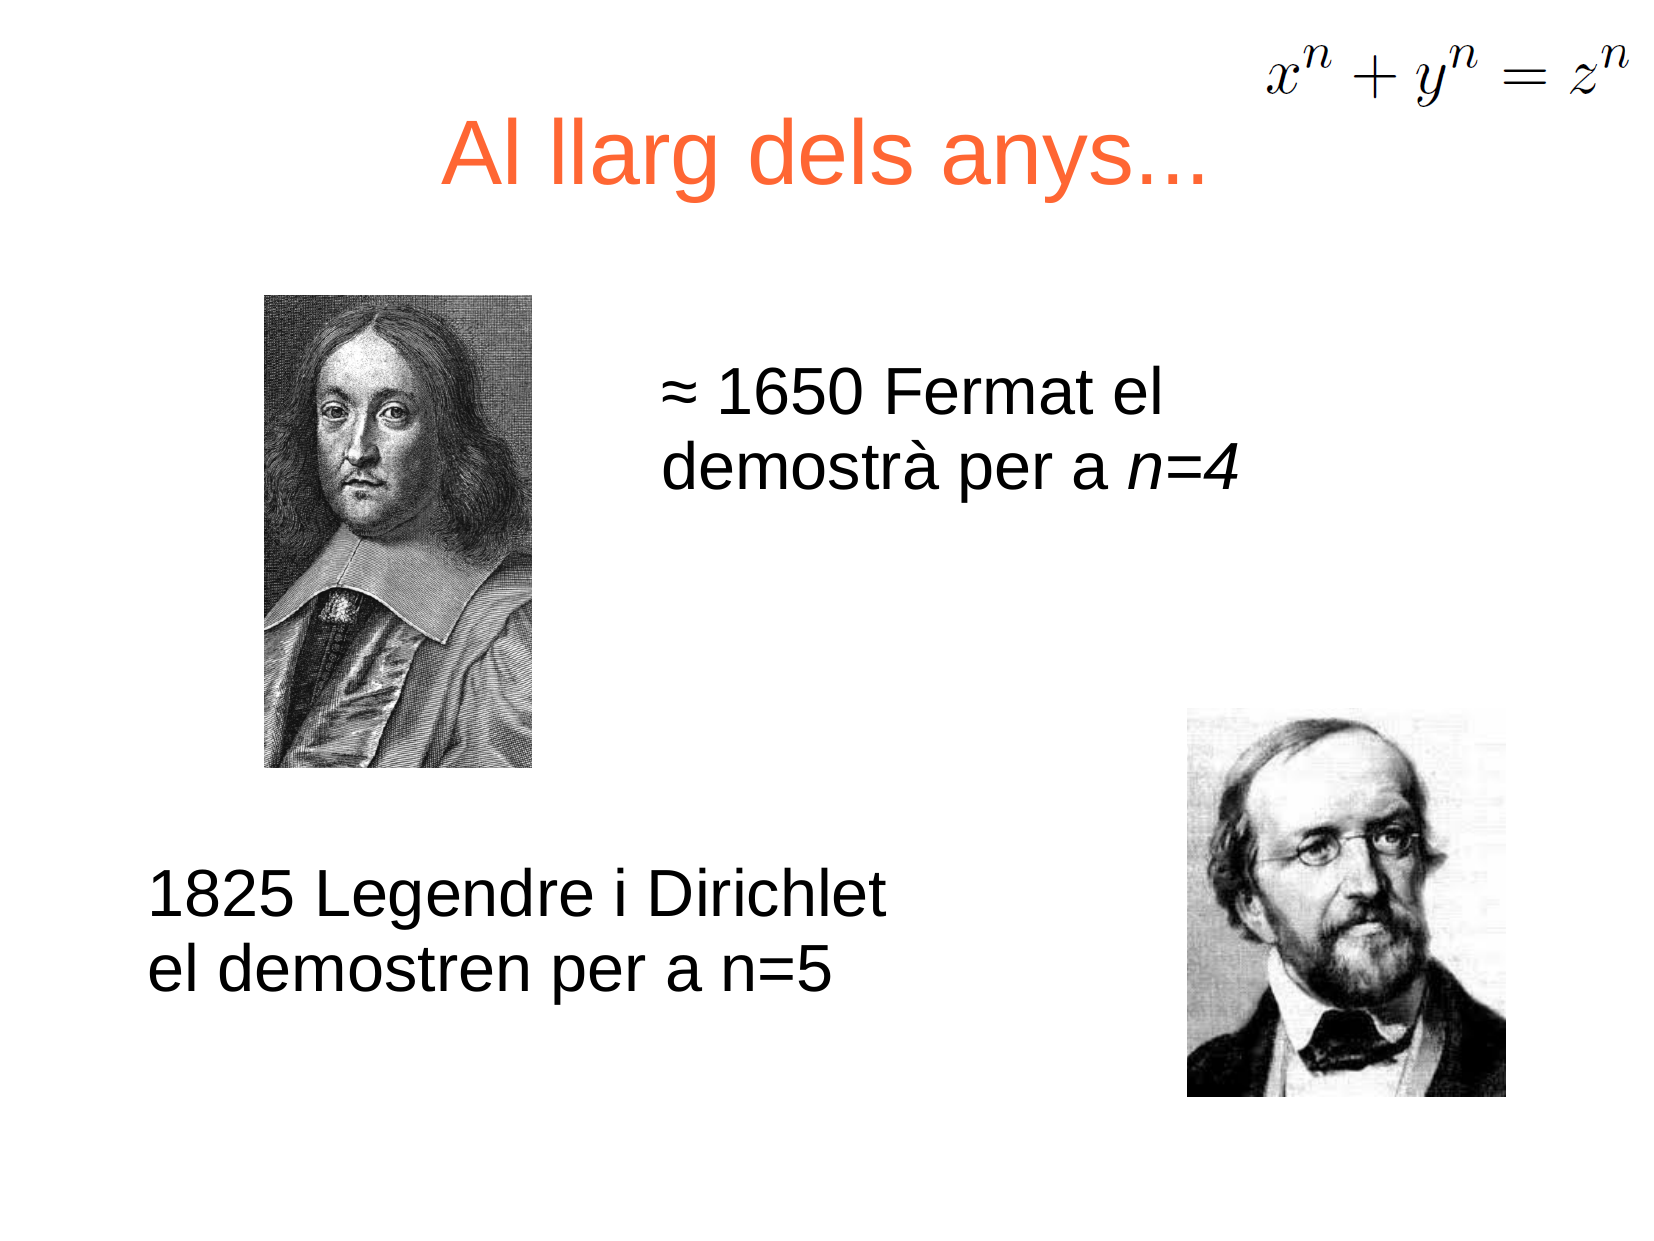

Al llarg dels anys...
# ≈ 1650 Fermat el demostrà per a n=4
1825 Legendre i Dirichlet el demostren per a n=5